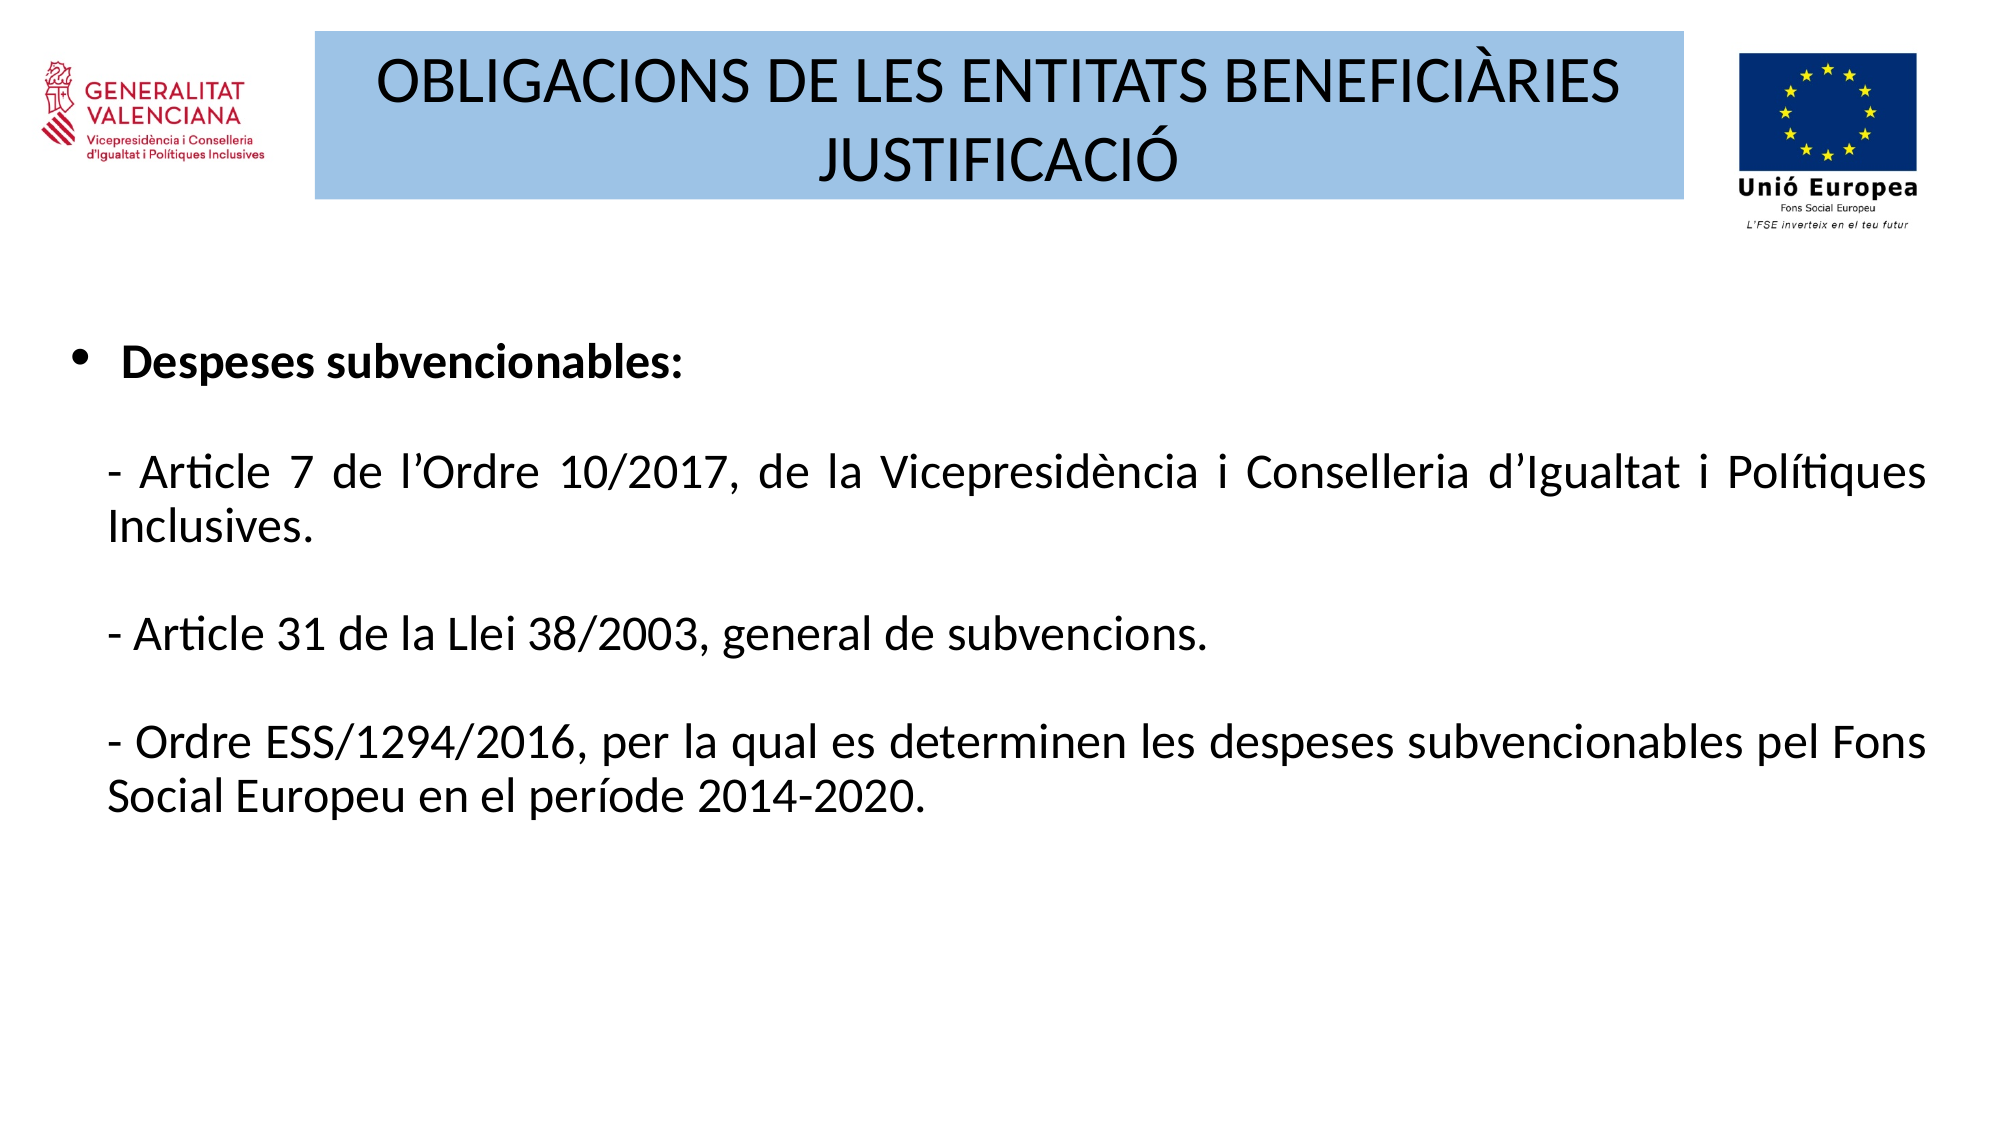

OBLIGACIONS DE LES ENTITATS BENEFICIÀRIES
JUSTIFICACIÓ
 Despeses subvencionables:
- Article 7 de l’Ordre 10/2017, de la Vicepresidència i Conselleria d’Igualtat i Polítiques Inclusives.
- Article 31 de la Llei 38/2003, general de subvencions.
- Ordre ESS/1294/2016, per la qual es determinen les despeses subvencionables pel Fons Social Europeu en el període 2014-2020.